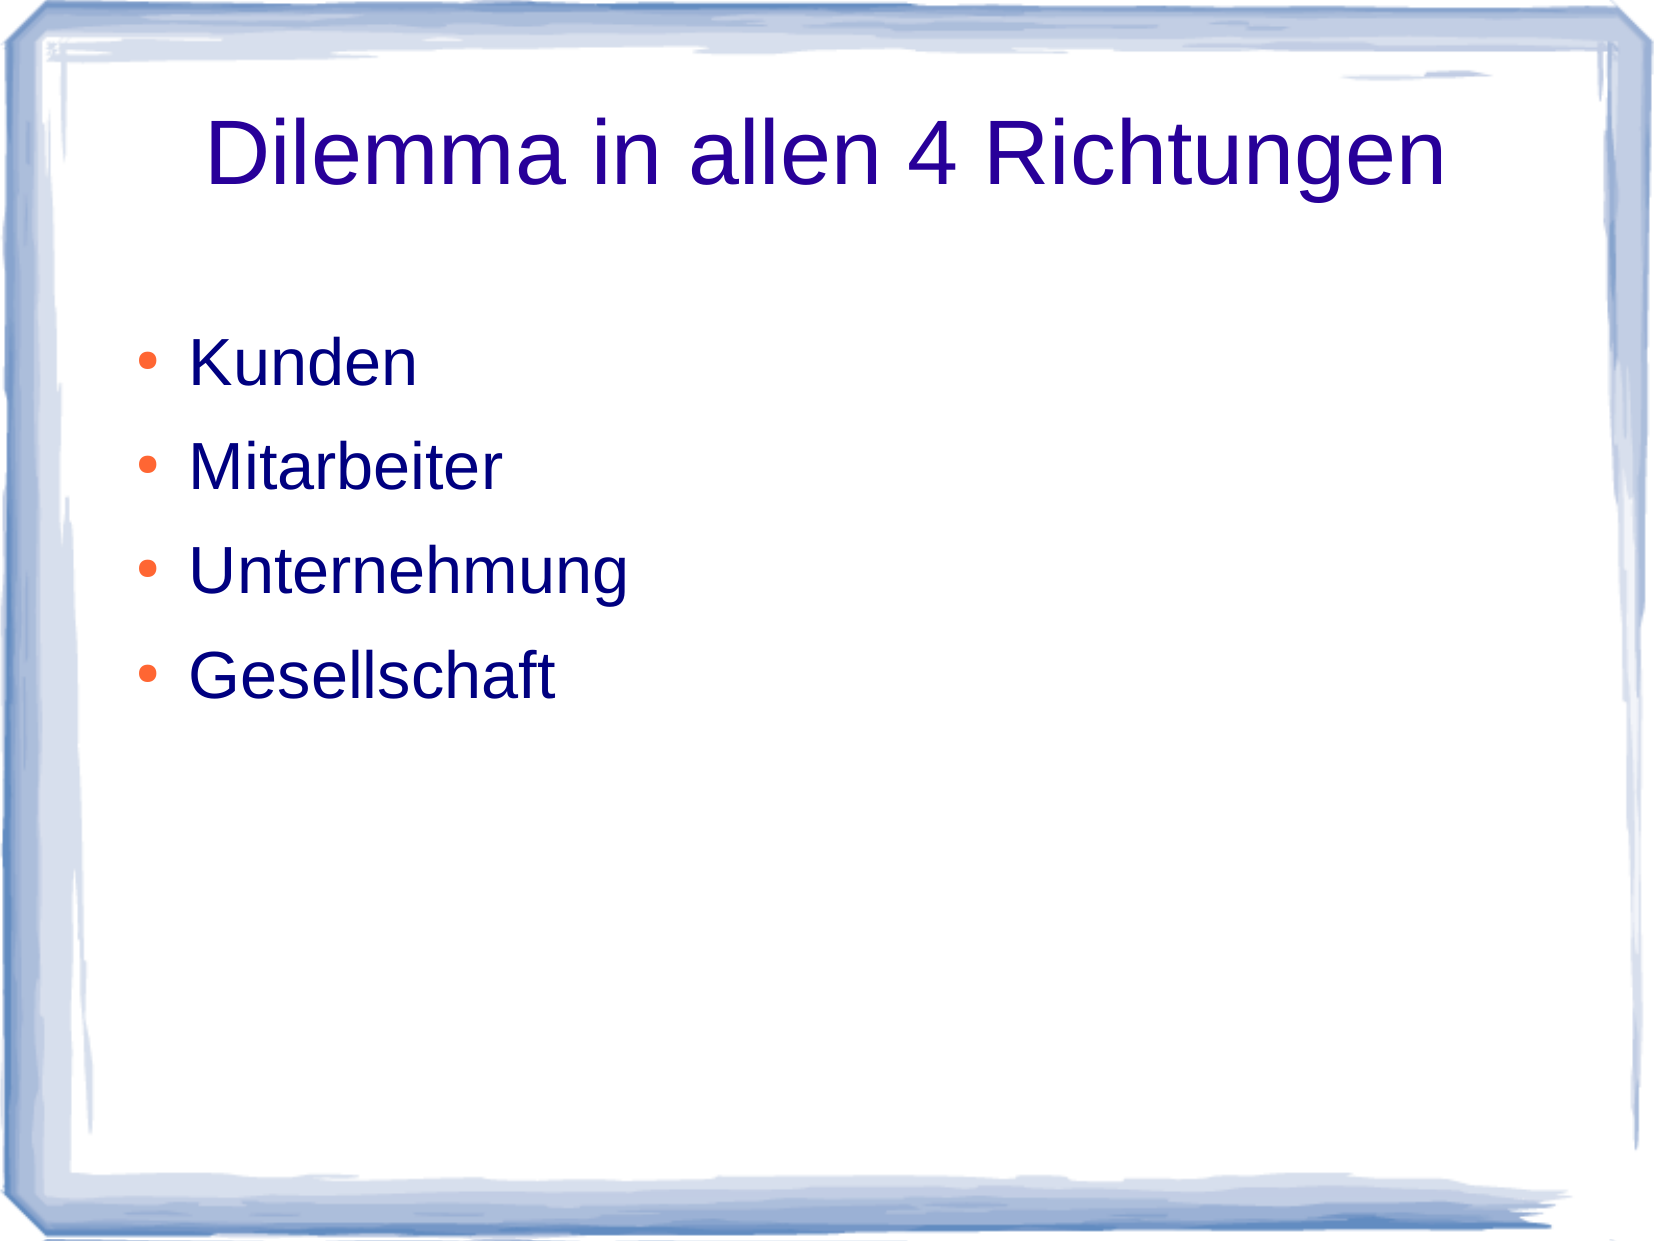

# Dilemma in allen 4 Richtungen
Kunden
Mitarbeiter
Unternehmung
Gesellschaft